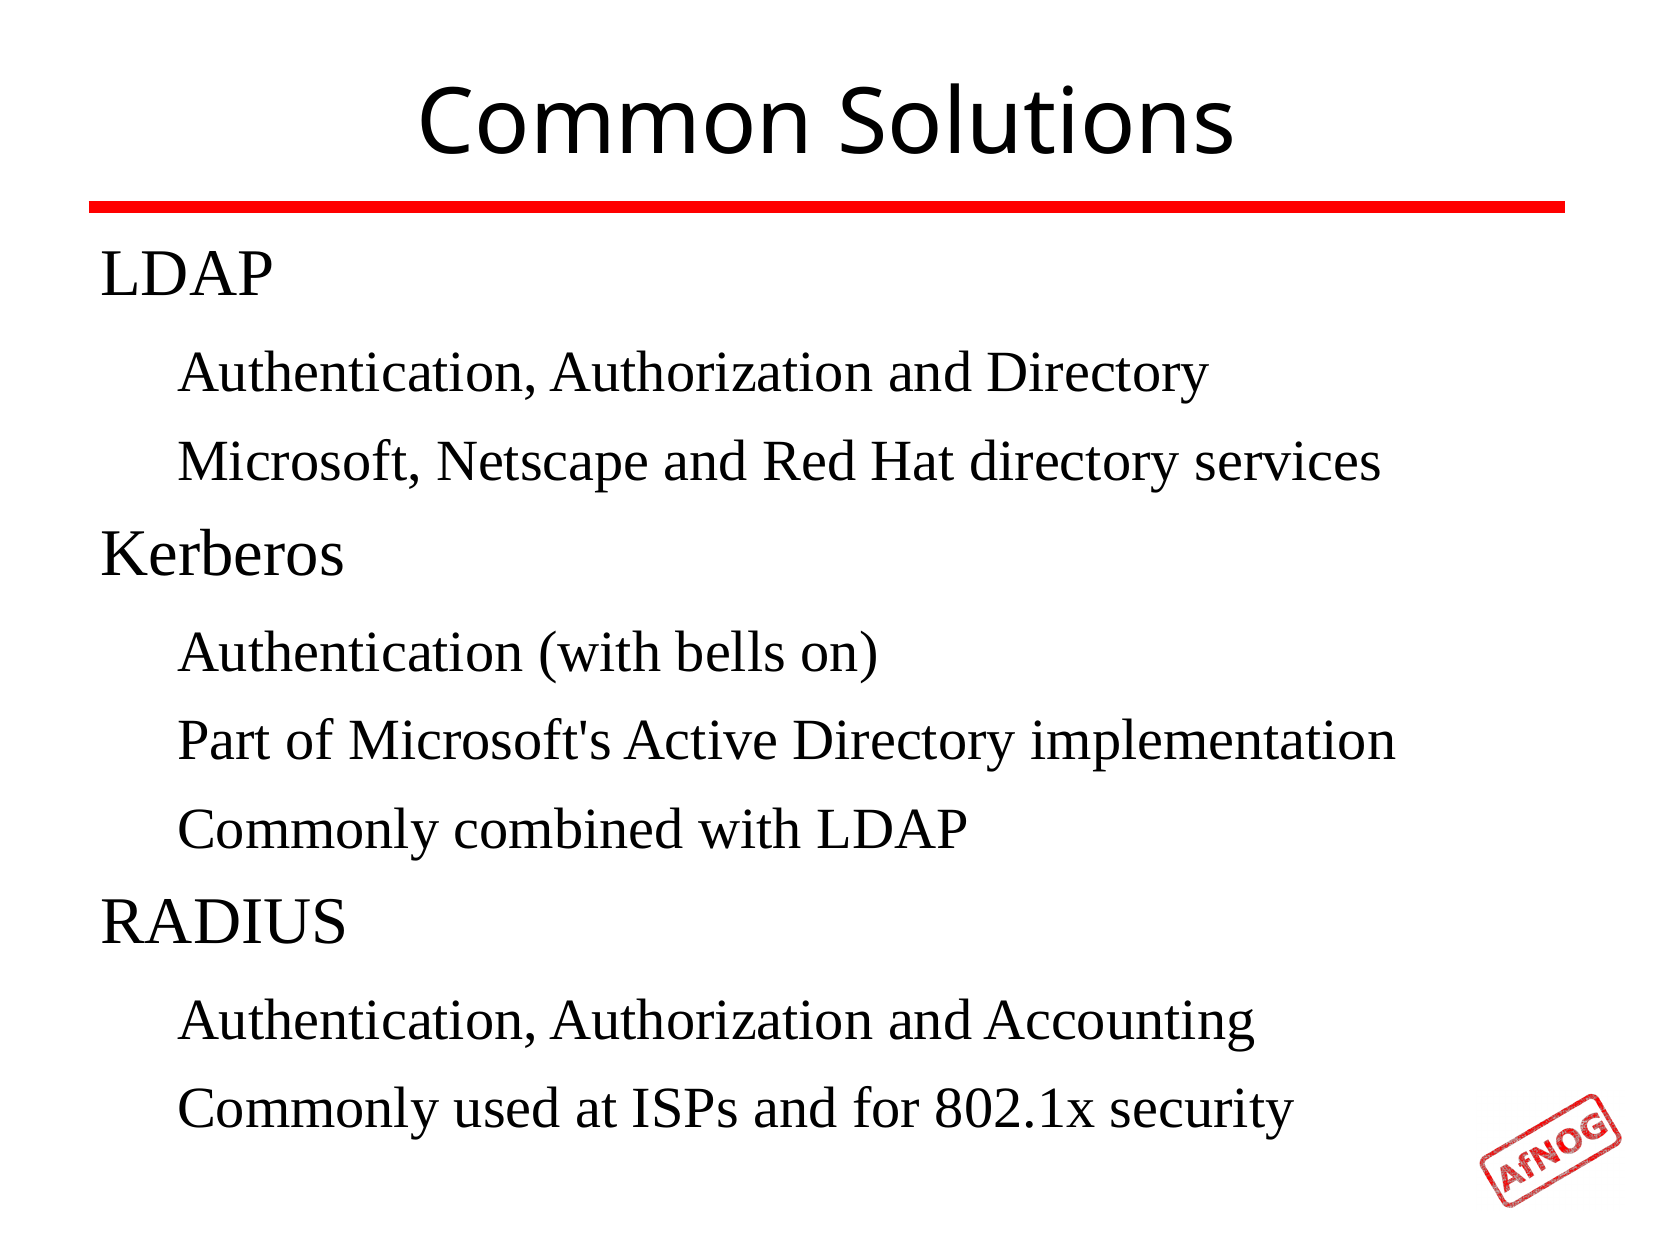

# Common Solutions
LDAP
Authentication, Authorization and Directory
Microsoft, Netscape and Red Hat directory services
Kerberos
Authentication (with bells on)
Part of Microsoft's Active Directory implementation
Commonly combined with LDAP
RADIUS
Authentication, Authorization and Accounting
Commonly used at ISPs and for 802.1x security